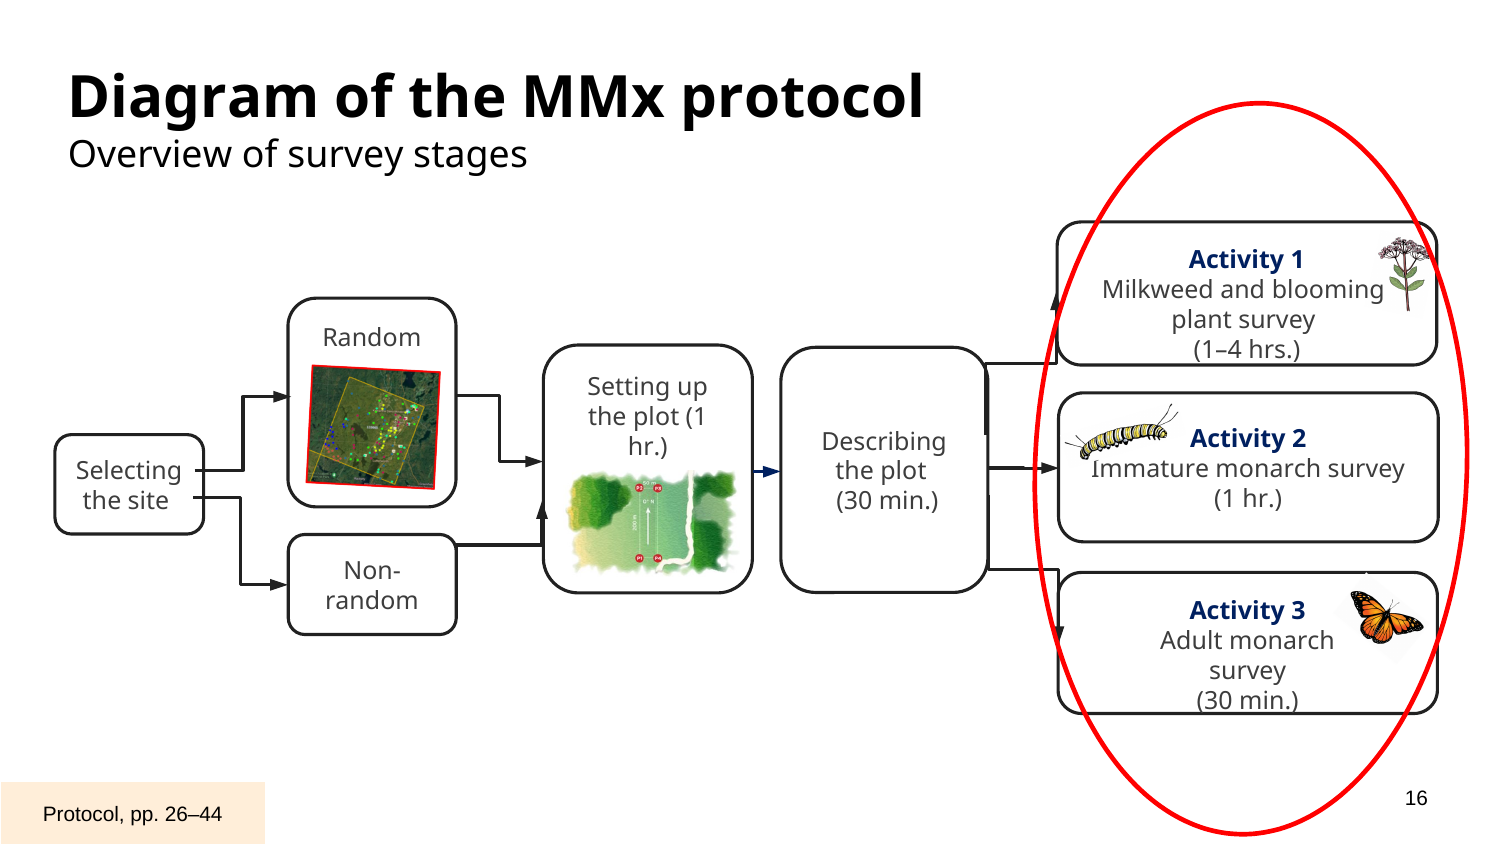

Diagram of the MMx protocol
Overview of survey stages
Activity 1
Milkweed and blooming
plant survey
(1–4 hrs.)
Random
Setting up the plot (1 hr.)
Describing the plot
 (30 min.)
Activity 2
Immature monarch survey
(1 hr.)
Selecting the site
Non-random
Activity 3
Adult monarch
survey
(30 min.)
Protocol, pp. 26–44